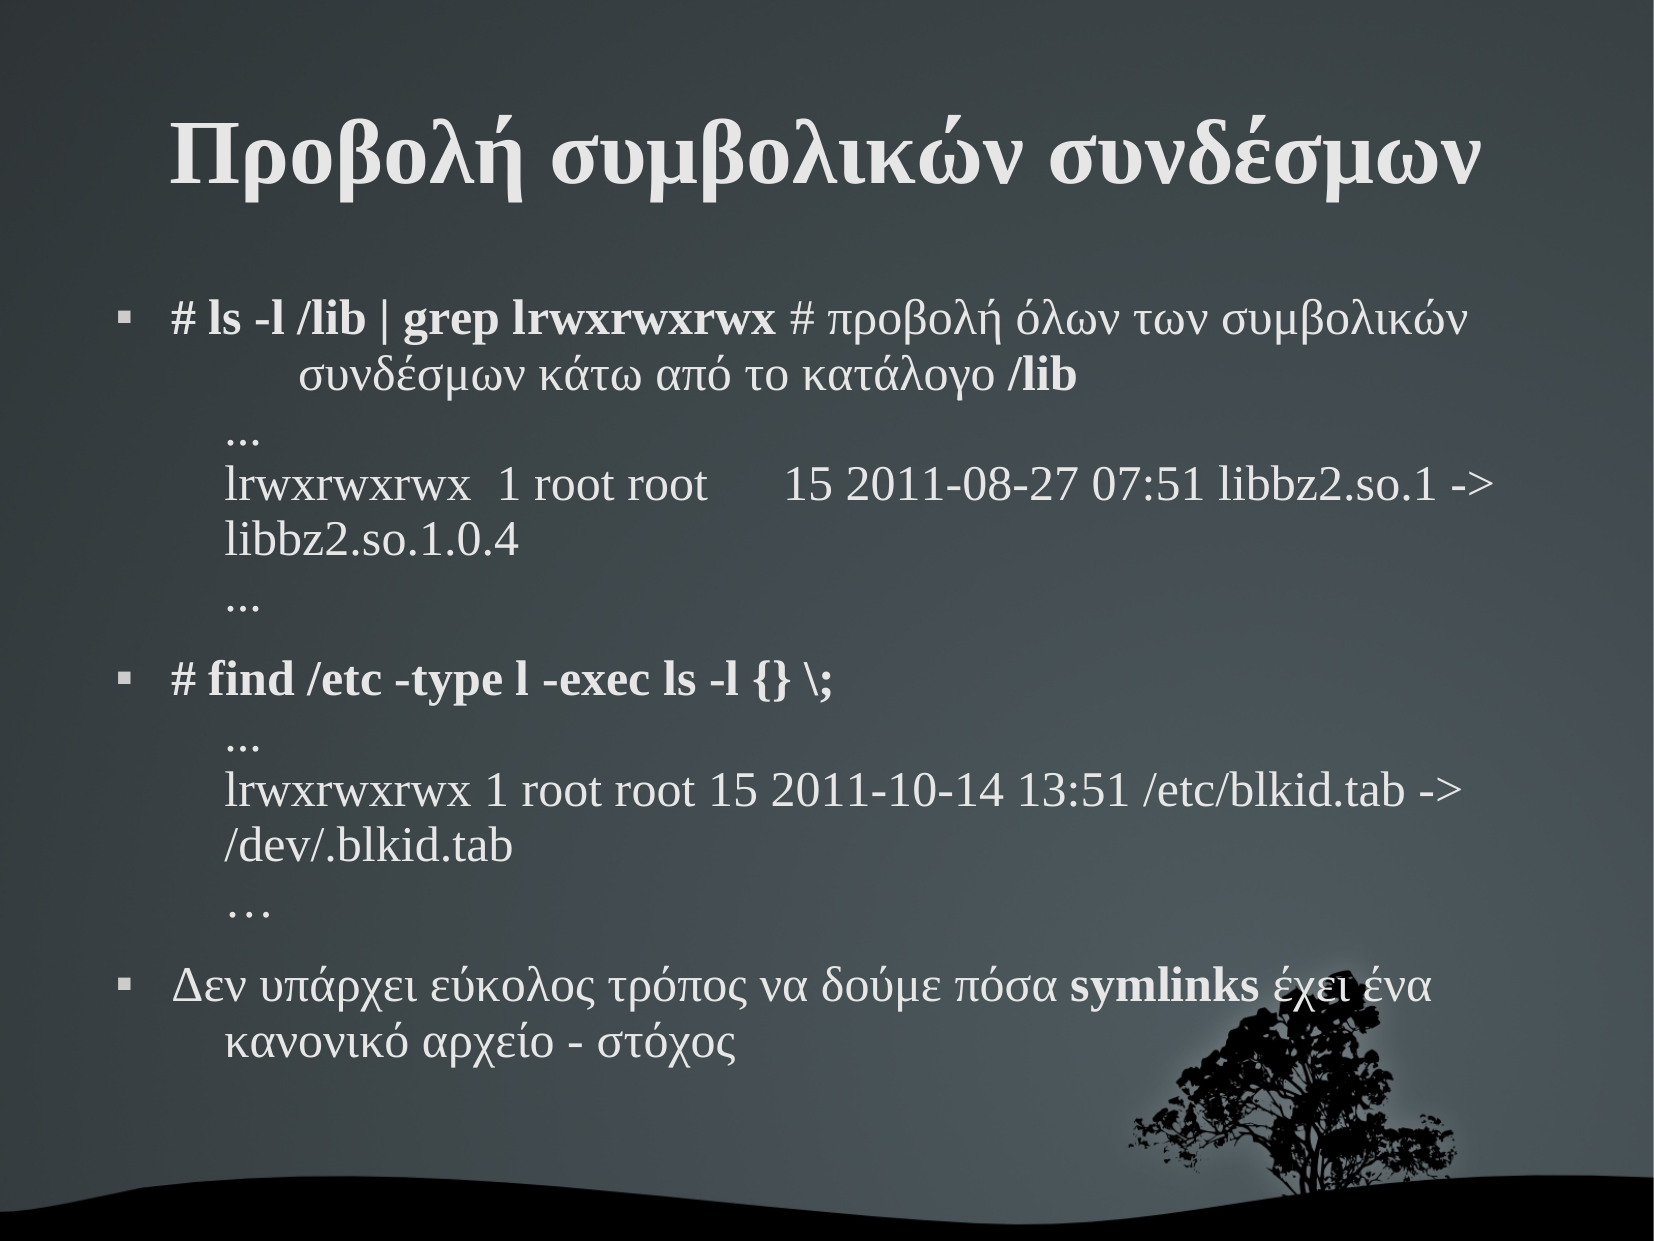

# Προβολή συμβολικών συνδέσμων
# ls -l /lib | grep lrwxrwxrwx # προβολή όλων των συμβολικών 		συνδέσμων κάτω από το κατάλογο /lib ... lrwxrwxrwx 1 root root 15 2011-08-27 07:51 libbz2.so.1 -> libbz2.so.1.0.4 ...
# find /etc -type l -exec ls -l {} \; ... lrwxrwxrwx 1 root root 15 2011-10-14 13:51 /etc/blkid.tab -> /dev/.blkid.tab …
Δεν υπάρχει εύκολος τρόπος να δούμε πόσα symlinks έχει ένα κανονικό αρχείο - στόχος